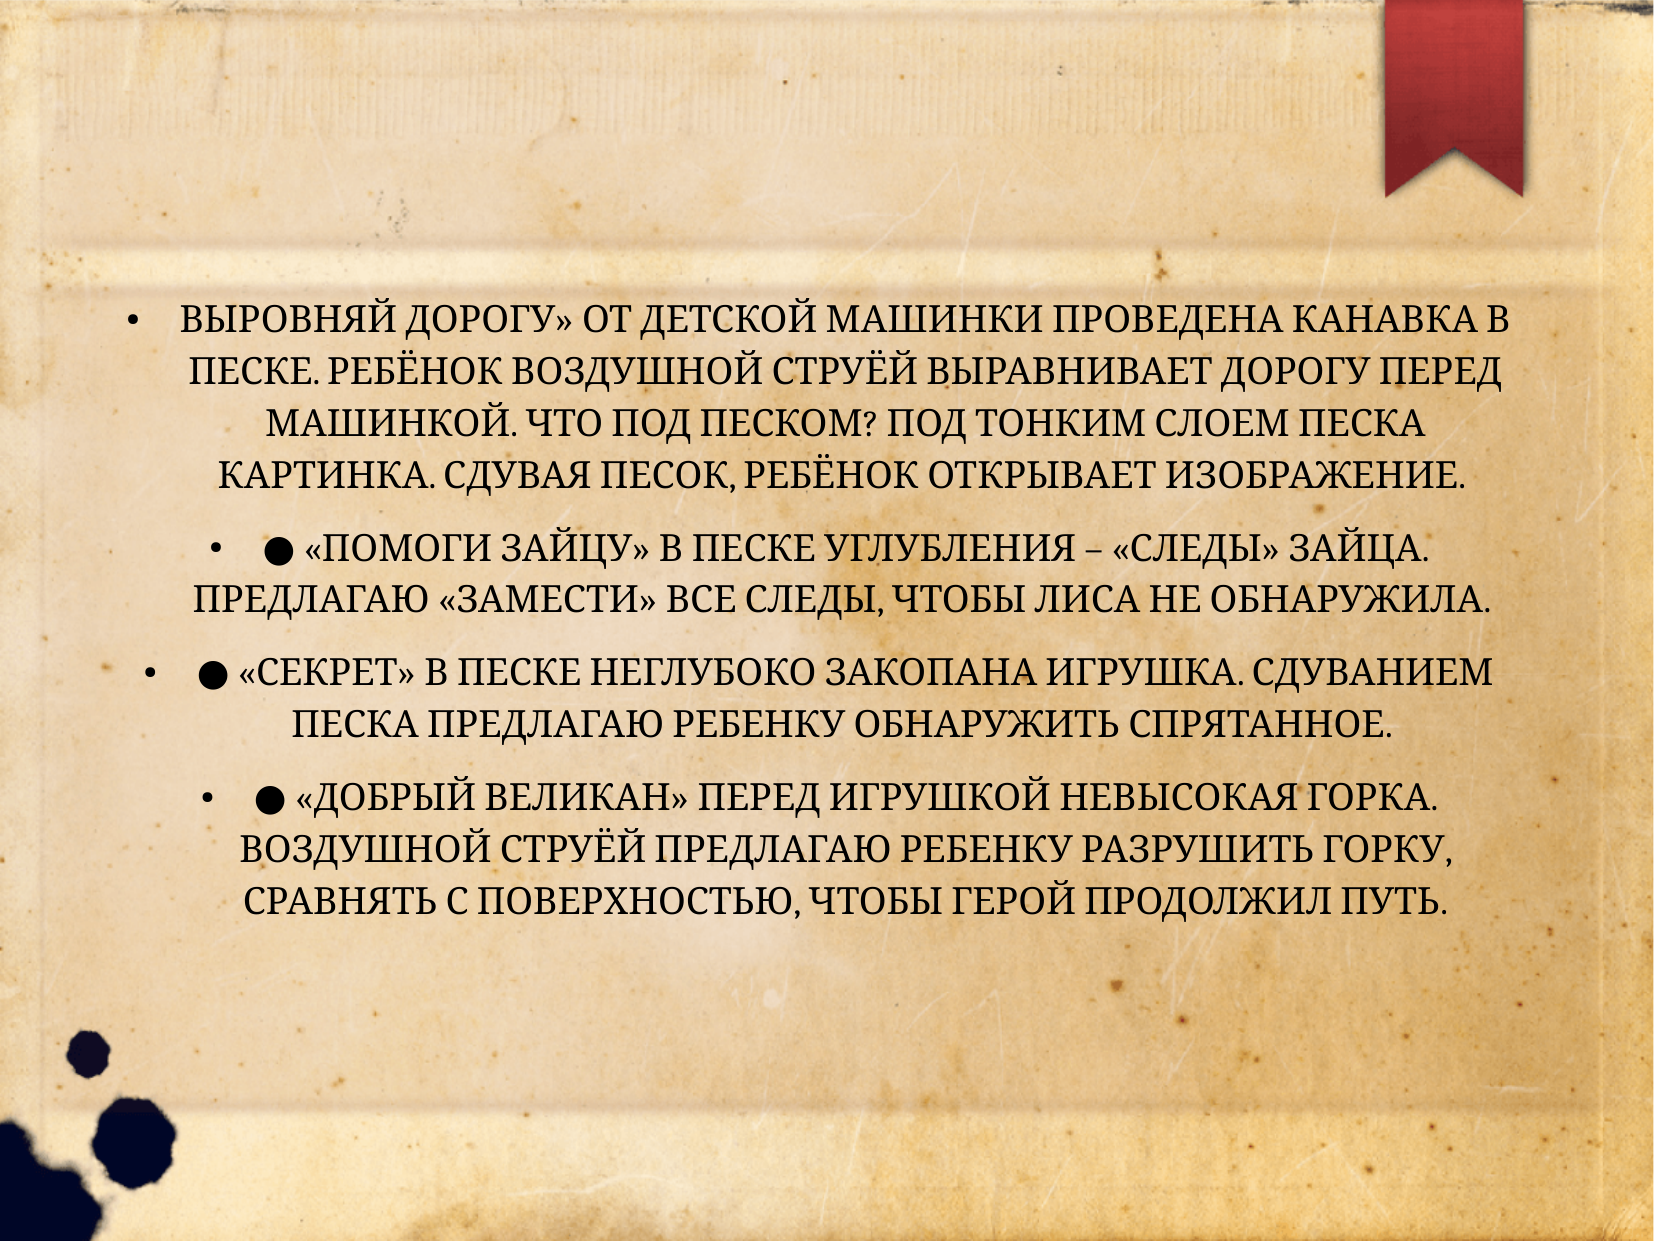

# Выровняй дорогу» От детской машинки проведена канавка в песке. Ребёнок воздушной струёй выравнивает дорогу перед машинкой. Что под песком? Под тонким слоем песка картинка. Сдувая песок, ребёнок открывает изображение.
● «Помоги зайцу» В песке углубления – «следы» зайца. Предлагаю «замести» все следы, чтобы лиса не обнаружила.
● «Секрет» В песке неглубоко закопана игрушка. Сдуванием песка предлагаю ребенку обнаружить спрятанное.
● «Добрый великан» Перед игрушкой невысокая горка. Воздушной струёй предлагаю ребенку разрушить горку, сравнять с поверхностью, чтобы герой продолжил путь.